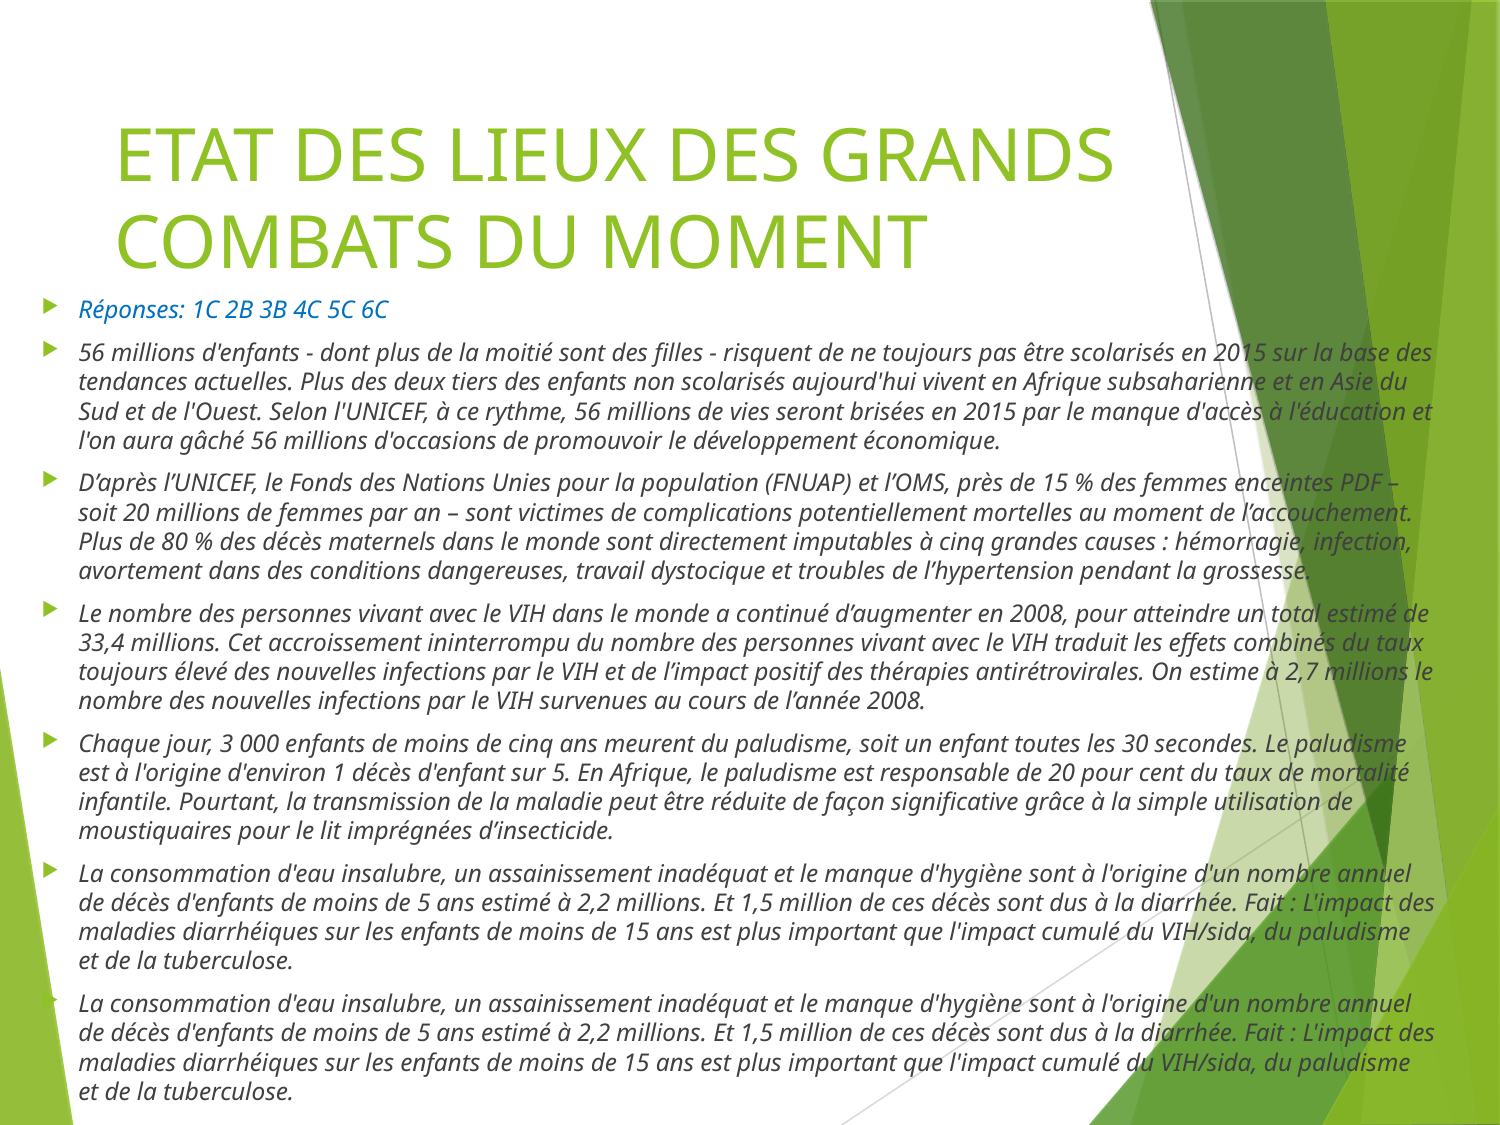

# ETAT DES LIEUX DES GRANDS COMBATS DU MOMENT
Réponses: 1C 2B 3B 4C 5C 6C
56 millions d'enfants - dont plus de la moitié sont des filles - risquent de ne toujours pas être scolarisés en 2015 sur la base des tendances actuelles. Plus des deux tiers des enfants non scolarisés aujourd'hui vivent en Afrique subsaharienne et en Asie du Sud et de l'Ouest. Selon l'UNICEF, à ce rythme, 56 millions de vies seront brisées en 2015 par le manque d'accès à l'éducation et l'on aura gâché 56 millions d'occasions de promouvoir le développement économique.
D’après l’UNICEF, le Fonds des Nations Unies pour la population (FNUAP) et l’OMS, près de 15 % des femmes enceintes PDF – soit 20 millions de femmes par an – sont victimes de complications potentiellement mortelles au moment de l’accouchement. Plus de 80 % des décès maternels dans le monde sont directement imputables à cinq grandes causes : hémorragie, infection, avortement dans des conditions dangereuses, travail dystocique et troubles de l’hypertension pendant la grossesse.
Le nombre des personnes vivant avec le VIH dans le monde a continué d’augmenter en 2008, pour atteindre un total estimé de 33,4 millions. Cet accroissement ininterrompu du nombre des personnes vivant avec le VIH traduit les effets combinés du taux toujours élevé des nouvelles infections par le VIH et de l’impact positif des thérapies antirétrovirales. On estime à 2,7 millions le nombre des nouvelles infections par le VIH survenues au cours de l’année 2008.
Chaque jour, 3 000 enfants de moins de cinq ans meurent du paludisme, soit un enfant toutes les 30 secondes. Le paludisme est à l'origine d'environ 1 décès d'enfant sur 5. En Afrique, le paludisme est responsable de 20 pour cent du taux de mortalité infantile. Pourtant, la transmission de la maladie peut être réduite de façon significative grâce à la simple utilisation de moustiquaires pour le lit imprégnées d’insecticide.
La consommation d'eau insalubre, un assainissement inadéquat et le manque d'hygiène sont à l'origine d'un nombre annuel de décès d'enfants de moins de 5 ans estimé à 2,2 millions. Et 1,5 million de ces décès sont dus à la diarrhée. Fait : L'impact des maladies diarrhéiques sur les enfants de moins de 15 ans est plus important que l'impact cumulé du VIH/sida, du paludisme et de la tuberculose.
La consommation d'eau insalubre, un assainissement inadéquat et le manque d'hygiène sont à l'origine d'un nombre annuel de décès d'enfants de moins de 5 ans estimé à 2,2 millions. Et 1,5 million de ces décès sont dus à la diarrhée. Fait : L'impact des maladies diarrhéiques sur les enfants de moins de 15 ans est plus important que l'impact cumulé du VIH/sida, du paludisme et de la tuberculose.